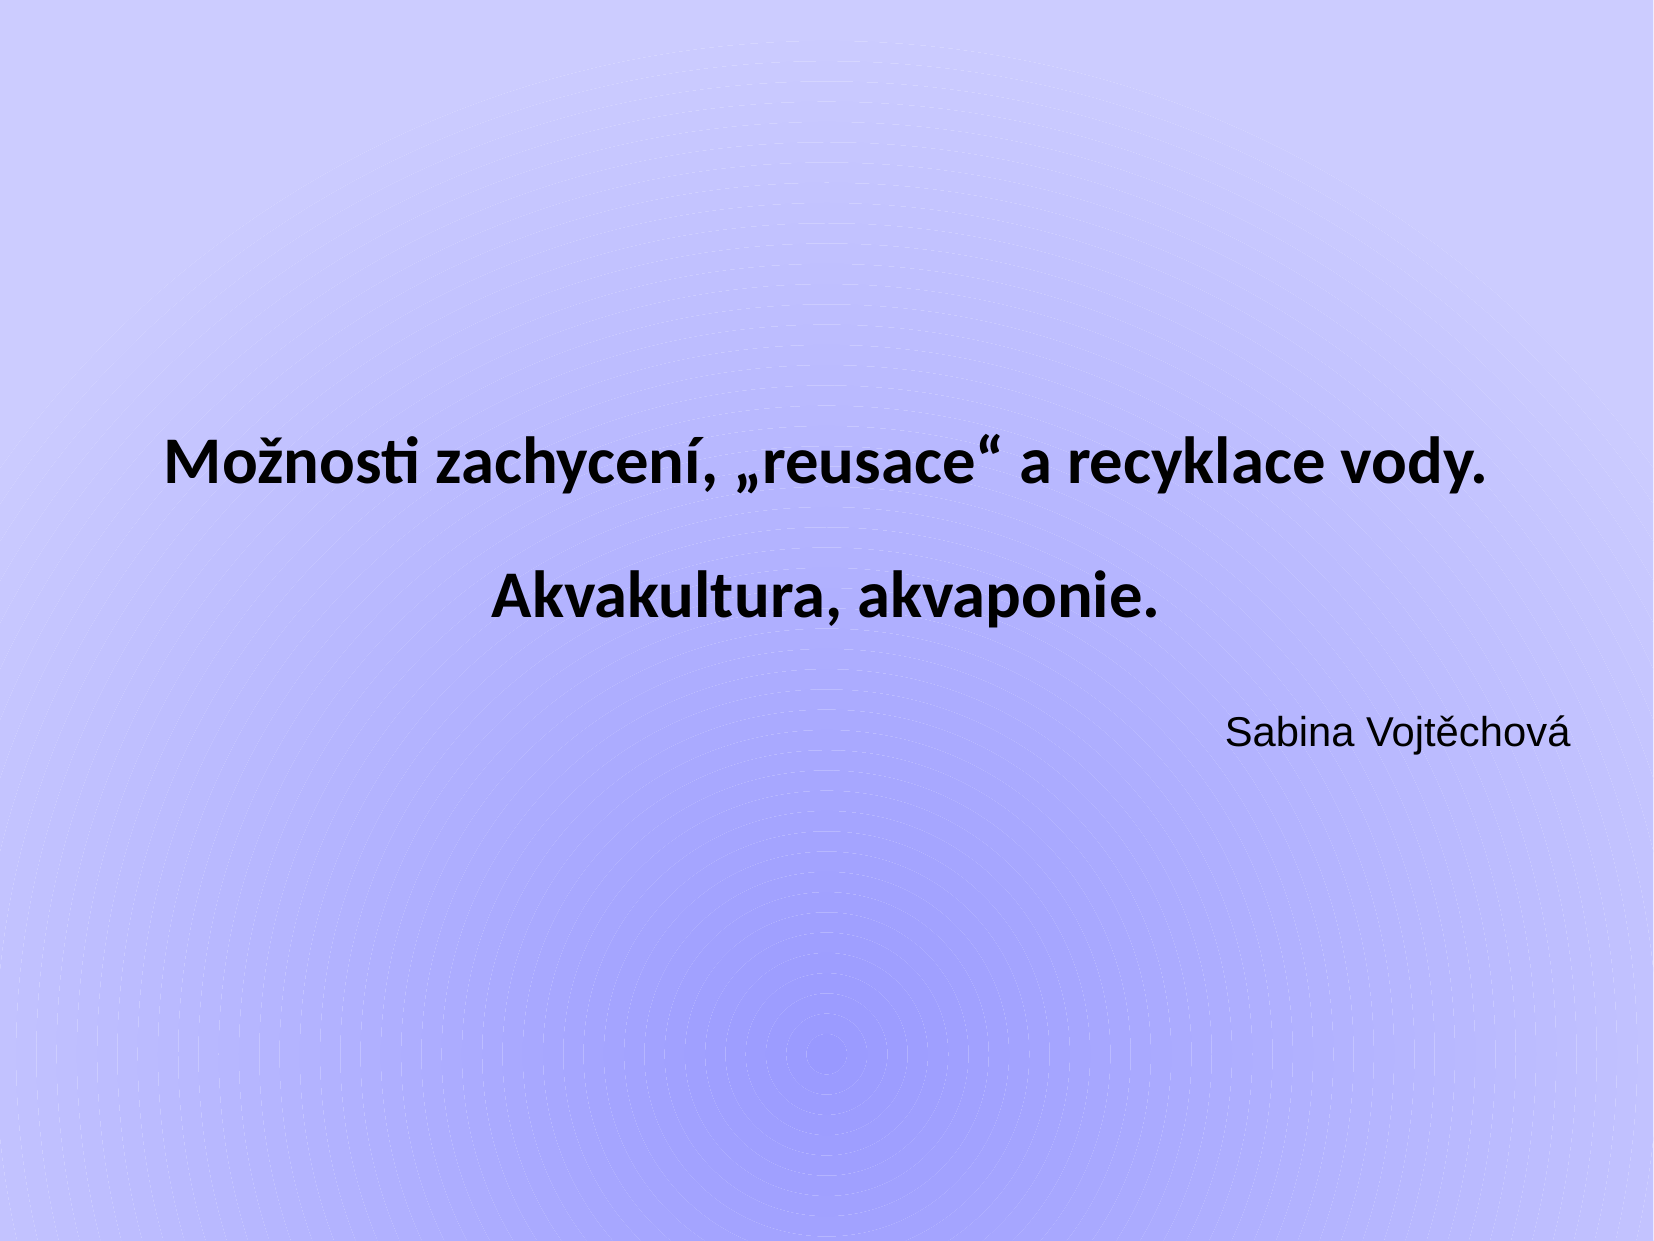

# Možnosti zachycení, „reusace“ a recyklace vody.
Akvakultura, akvaponie.
Sabina Vojtěchová